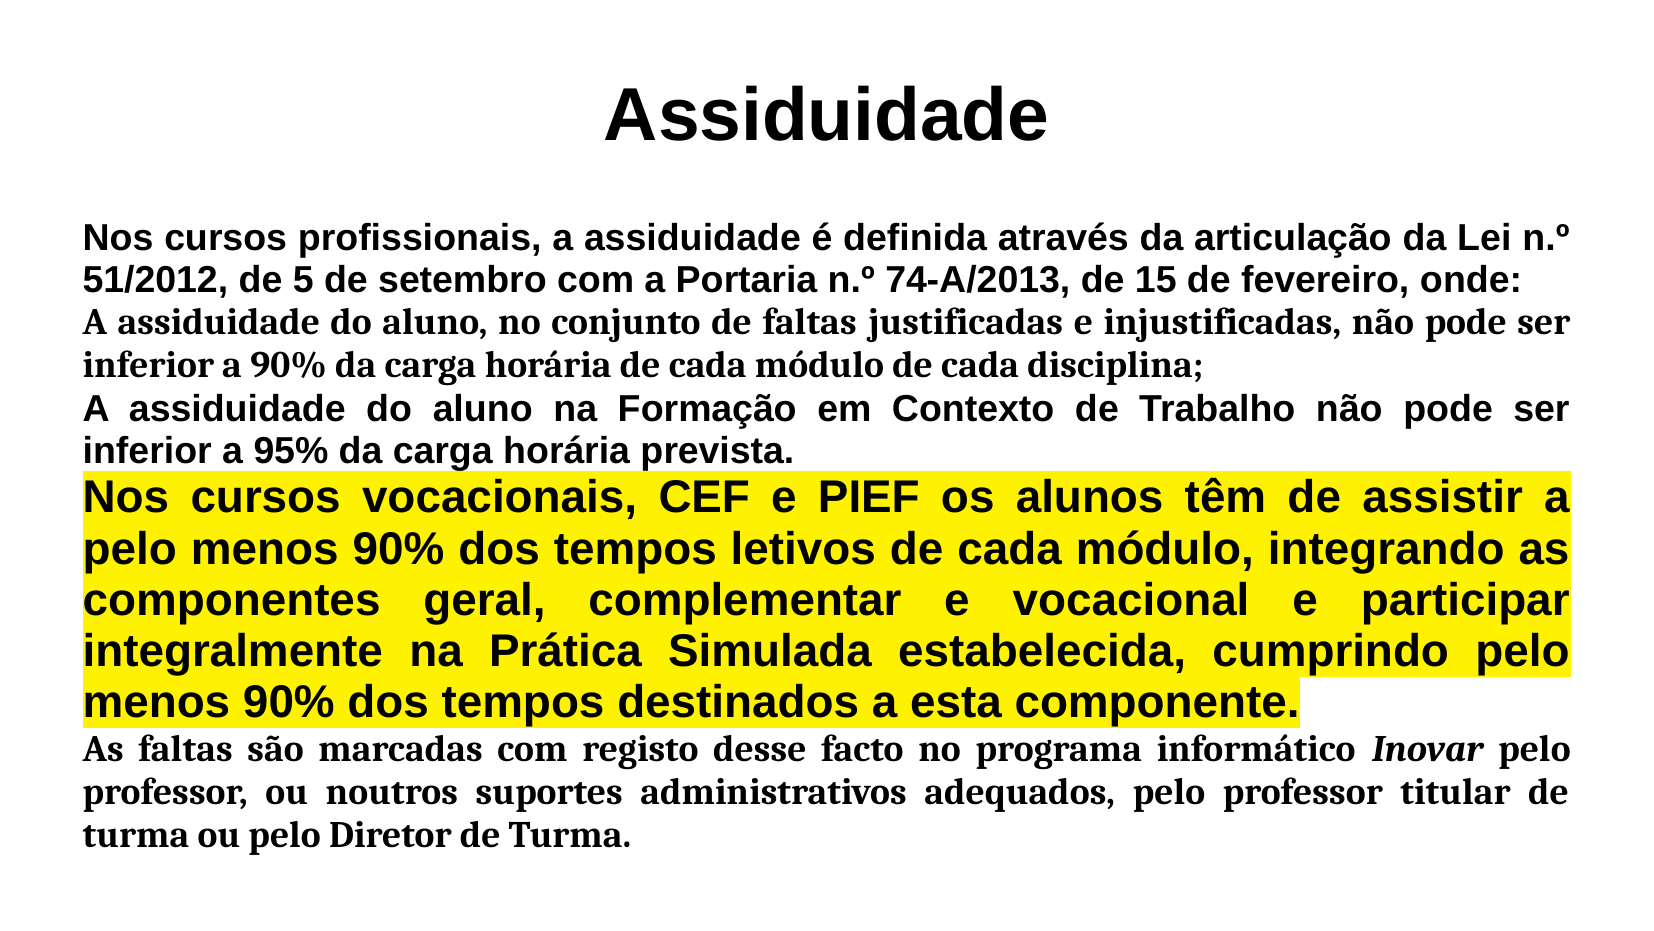

# Assiduidade
Nos cursos profissionais, a assiduidade é definida através da articulação da Lei n.º 51/2012, de 5 de setembro com a Portaria n.º 74-A/2013, de 15 de fevereiro, onde:
A assiduidade do aluno, no conjunto de faltas justificadas e injustificadas, não pode ser inferior a 90% da carga horária de cada módulo de cada disciplina;
A assiduidade do aluno na Formação em Contexto de Trabalho não pode ser inferior a 95% da carga horária prevista.
Nos cursos vocacionais, CEF e PIEF os alunos têm de assistir a pelo menos 90% dos tempos letivos de cada módulo, integrando as componentes geral, complementar e vocacional e participar integralmente na Prática Simulada estabelecida, cumprindo pelo menos 90% dos tempos destinados a esta componente.
As faltas são marcadas com registo desse facto no programa informático Inovar pelo professor, ou noutros suportes administrativos adequados, pelo professor titular de turma ou pelo Diretor de Turma.